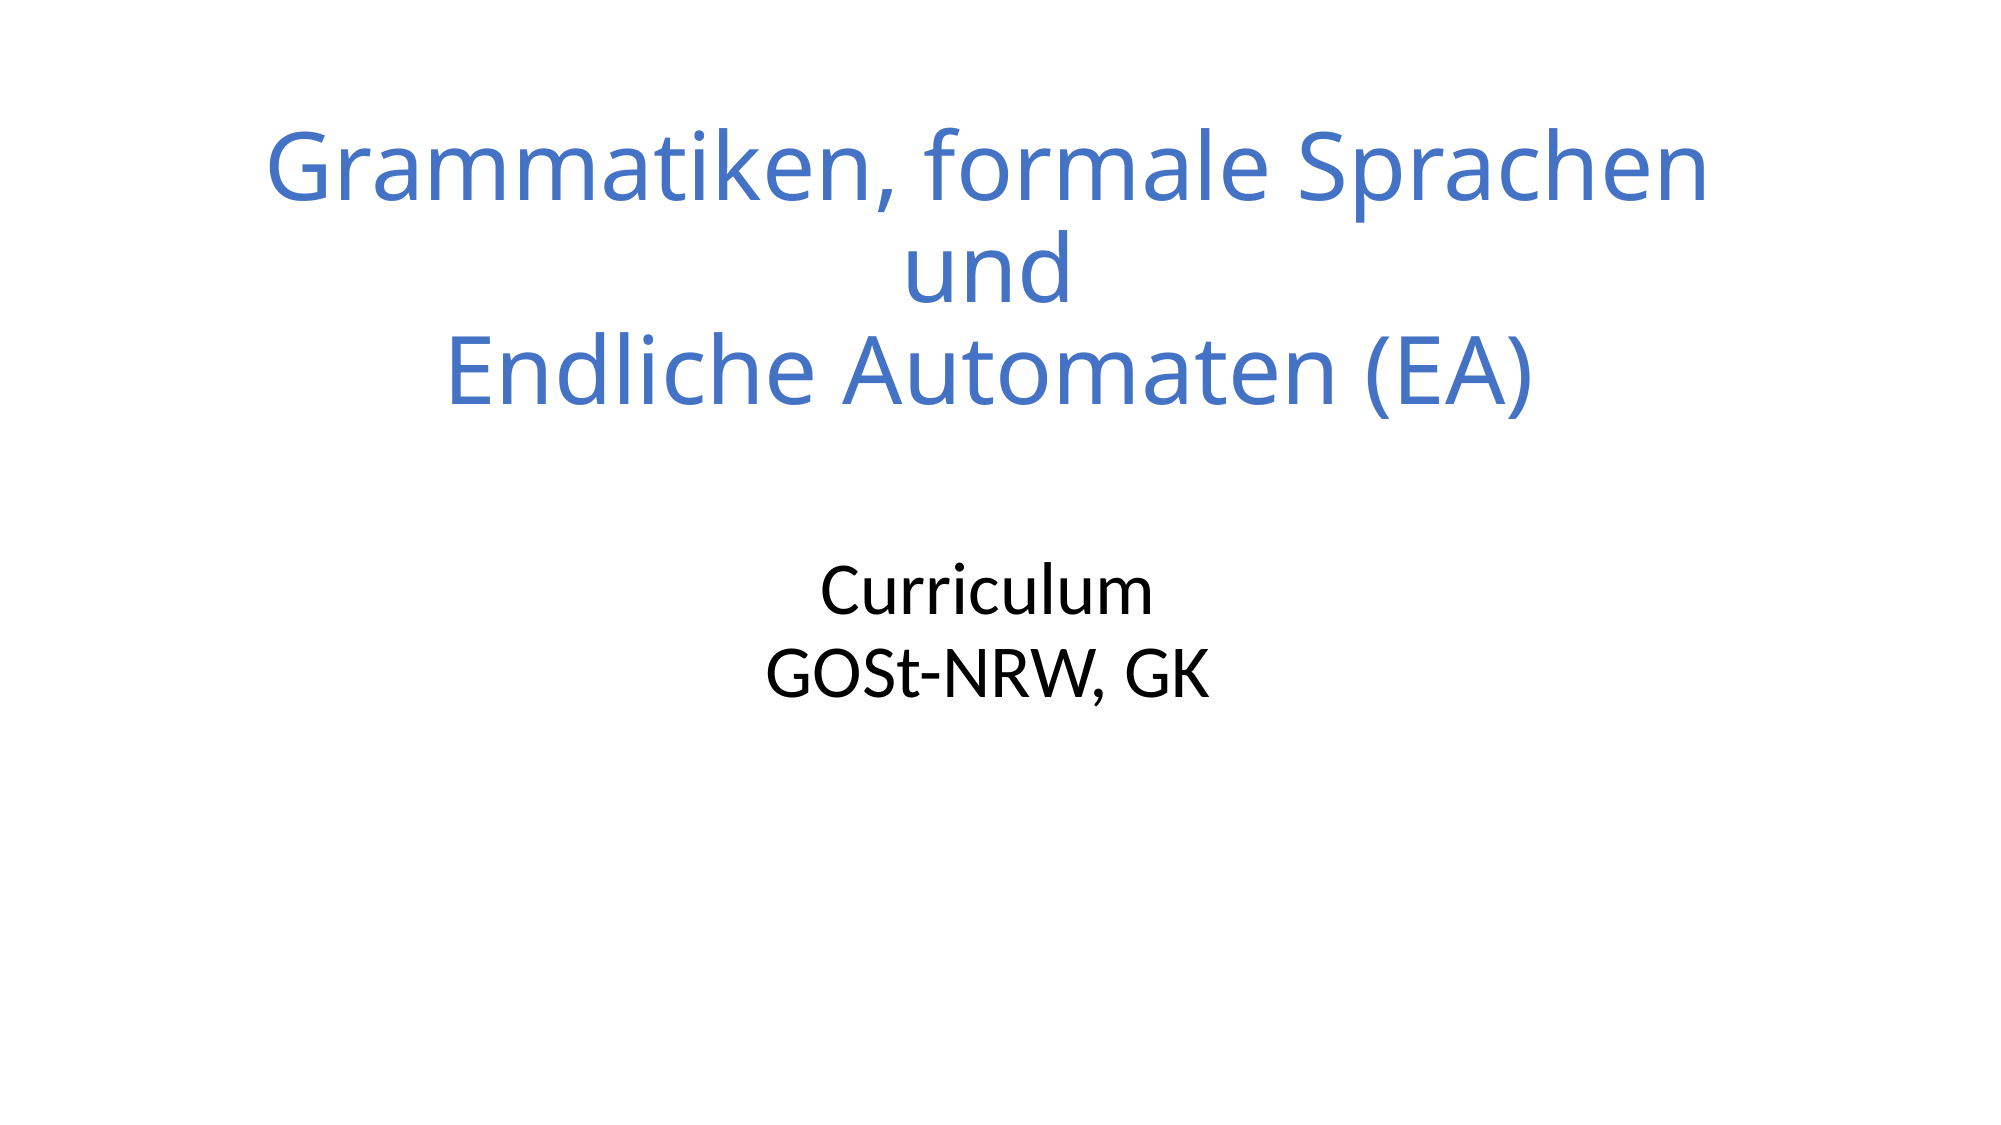

# Grammatiken, formale Sprachen und Endliche Automaten (EA)
Curriculum
GOSt-NRW, GK